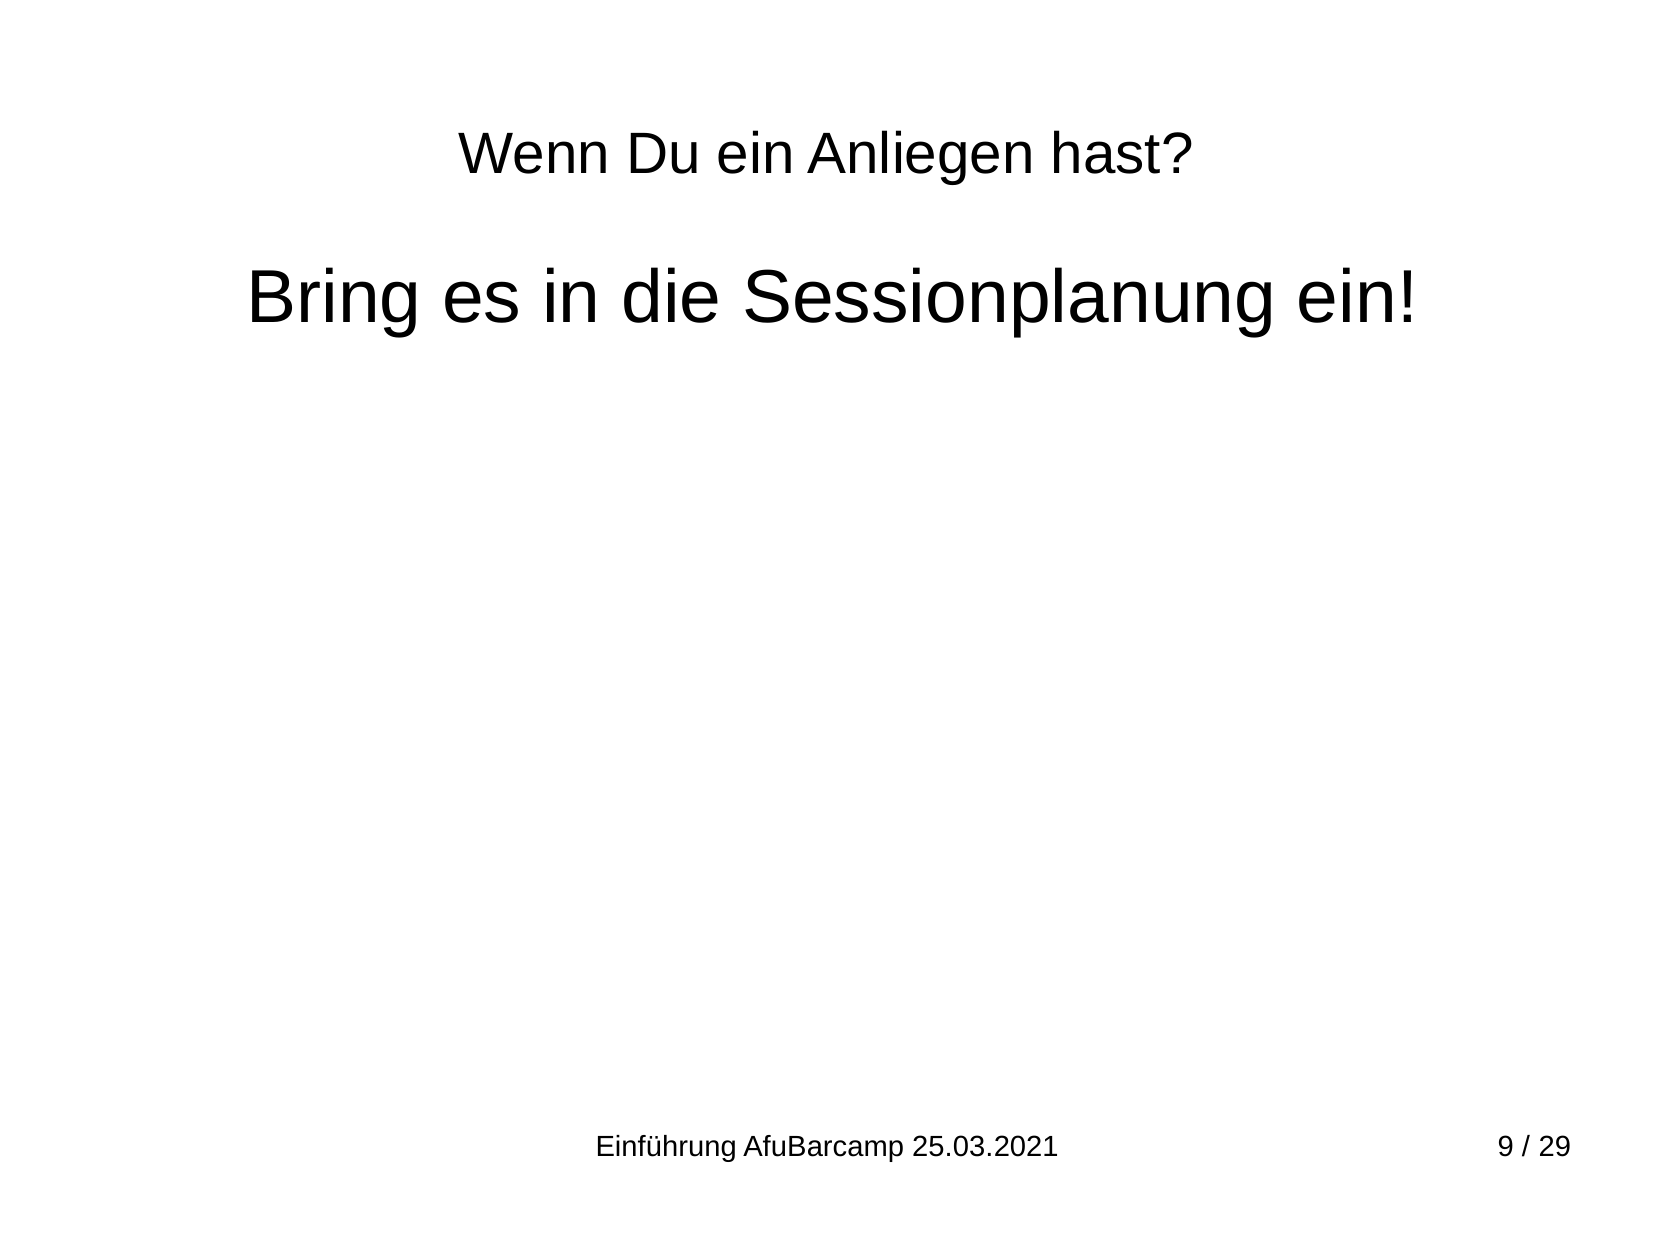

# Wenn Du ein Anliegen hast?
Bring es in die Sessionplanung ein!